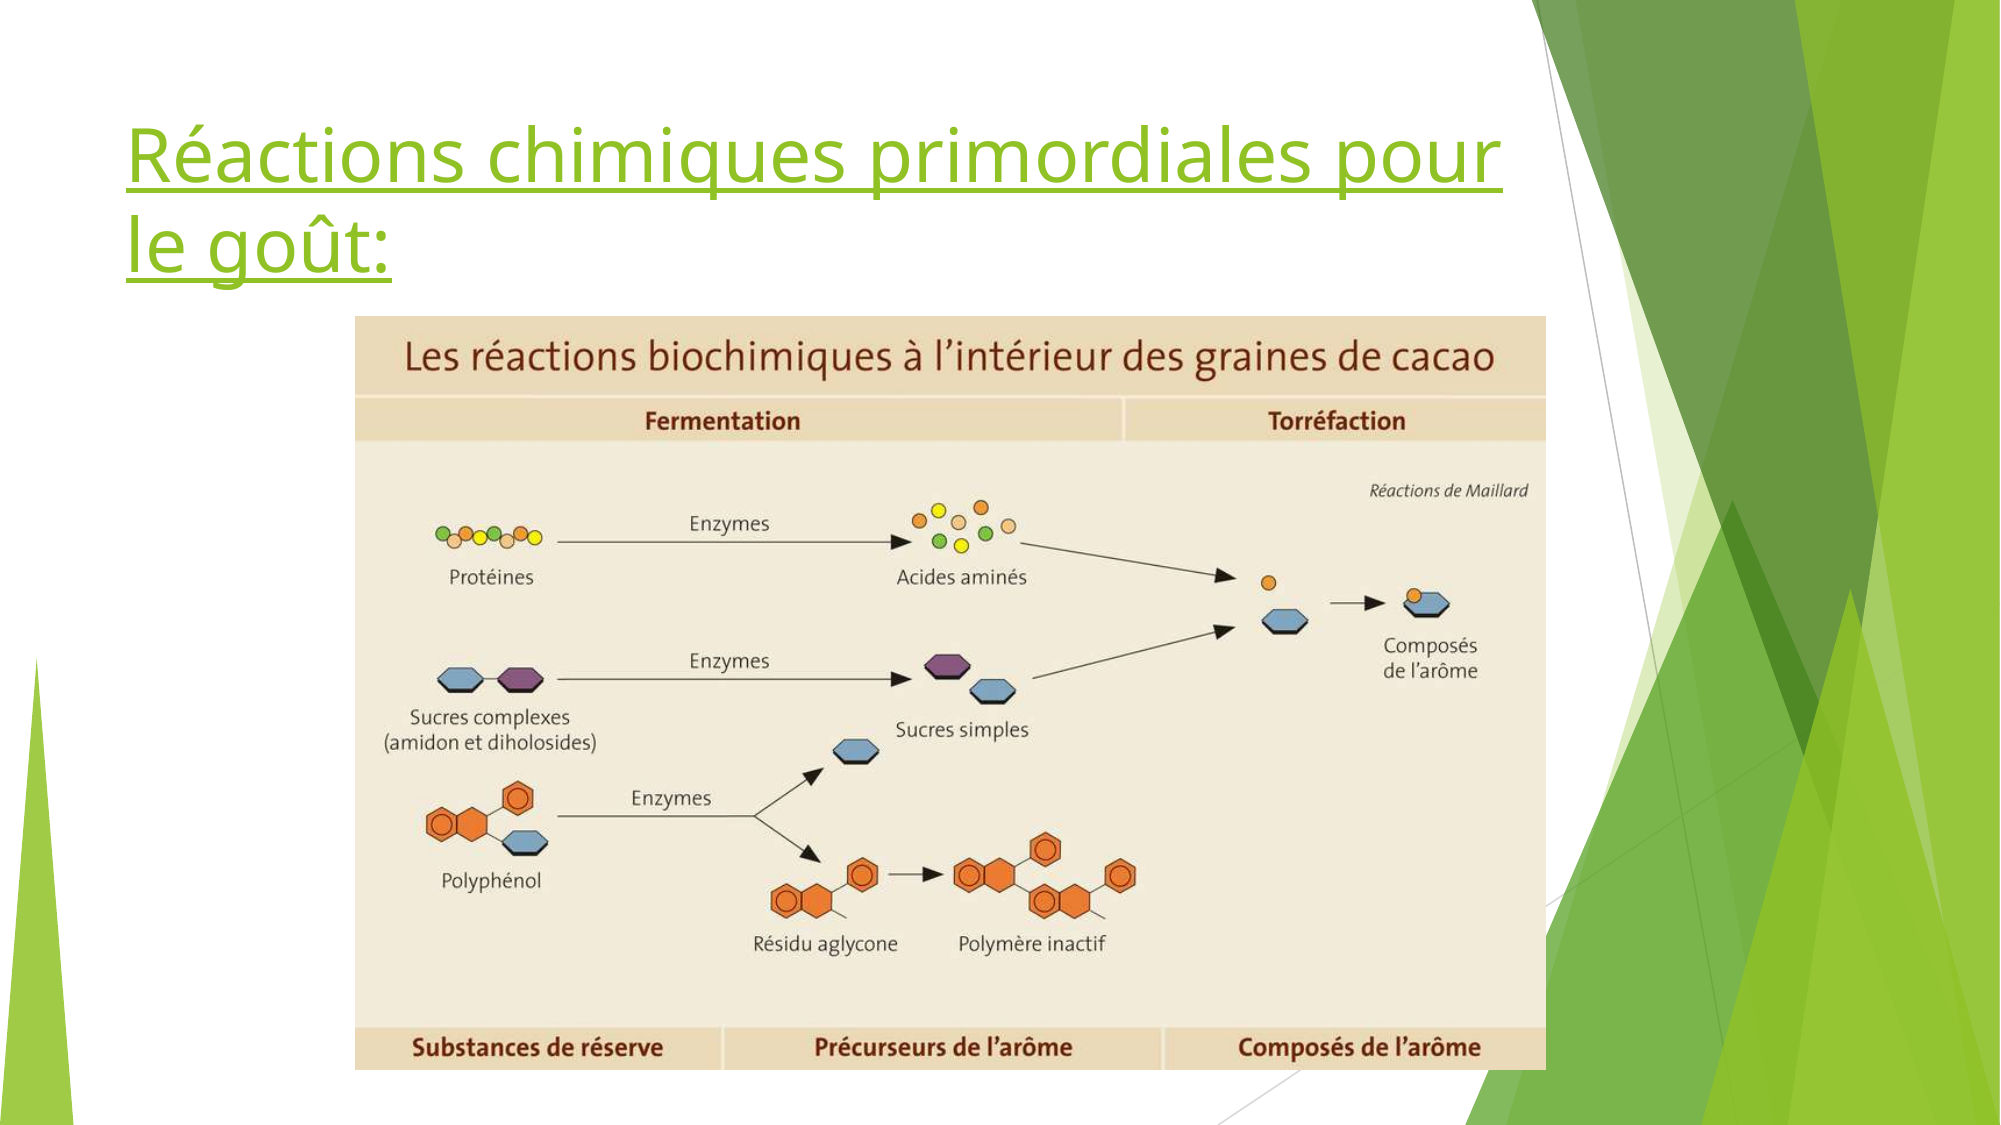

# Réactions chimiques primordiales pour le goût: